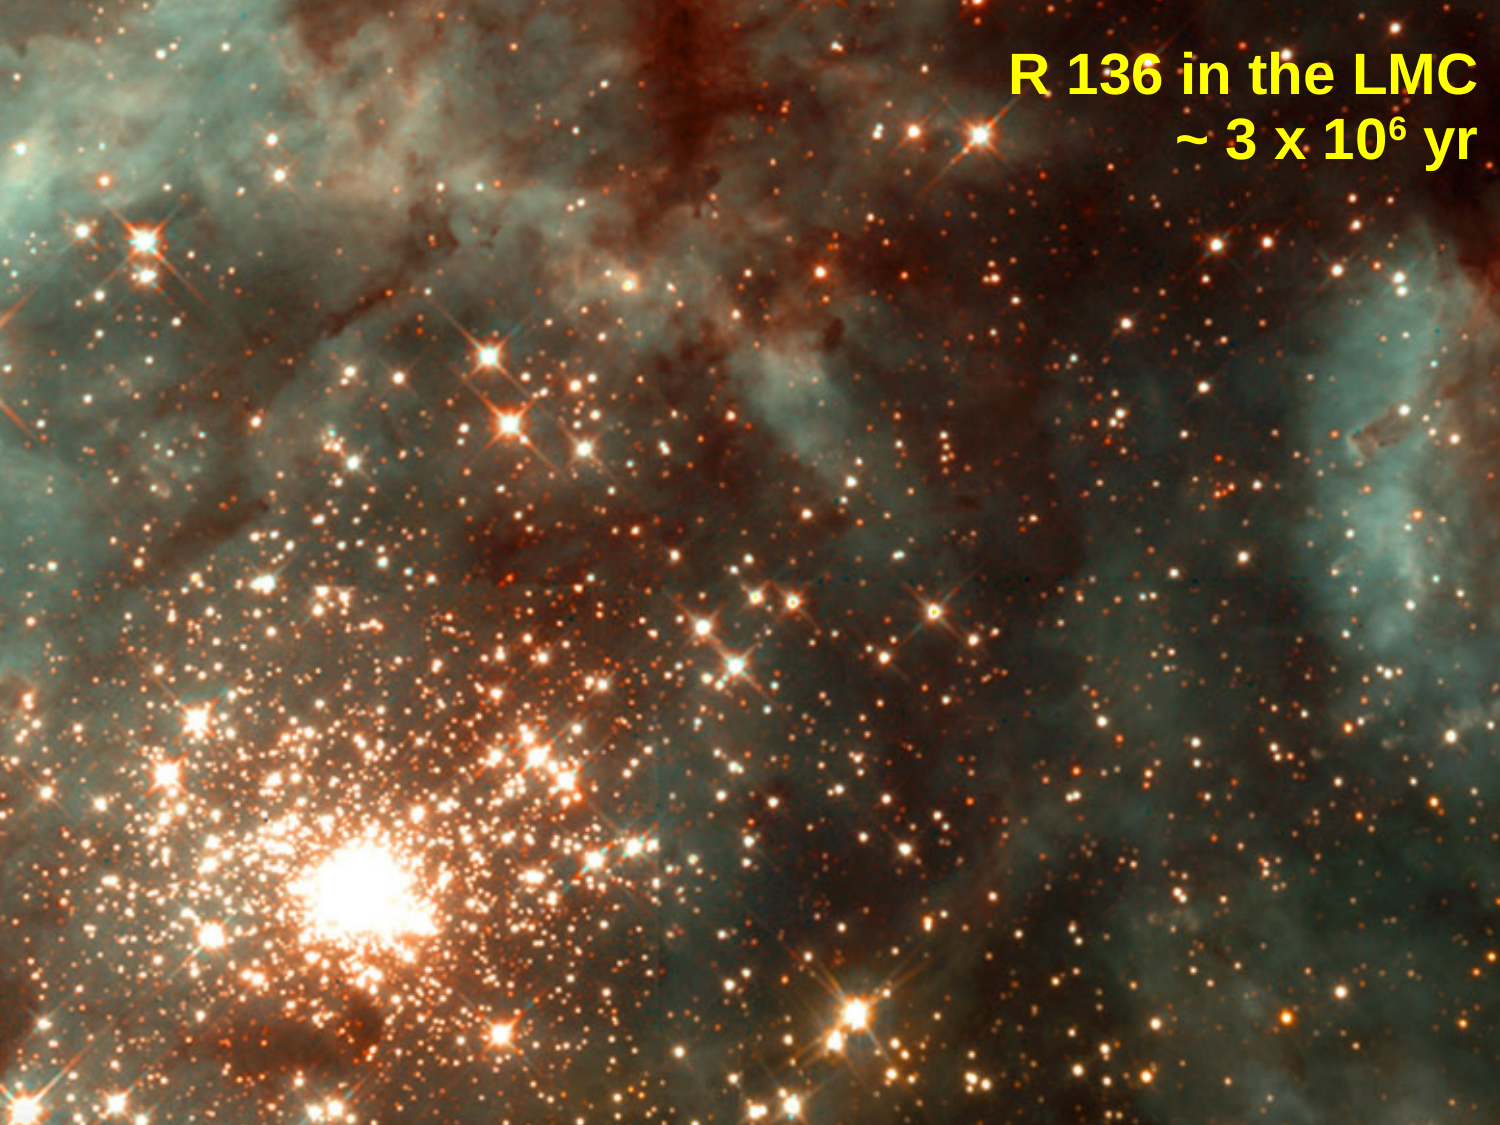

R 136 in the LMC
~ 3 x 106 yr